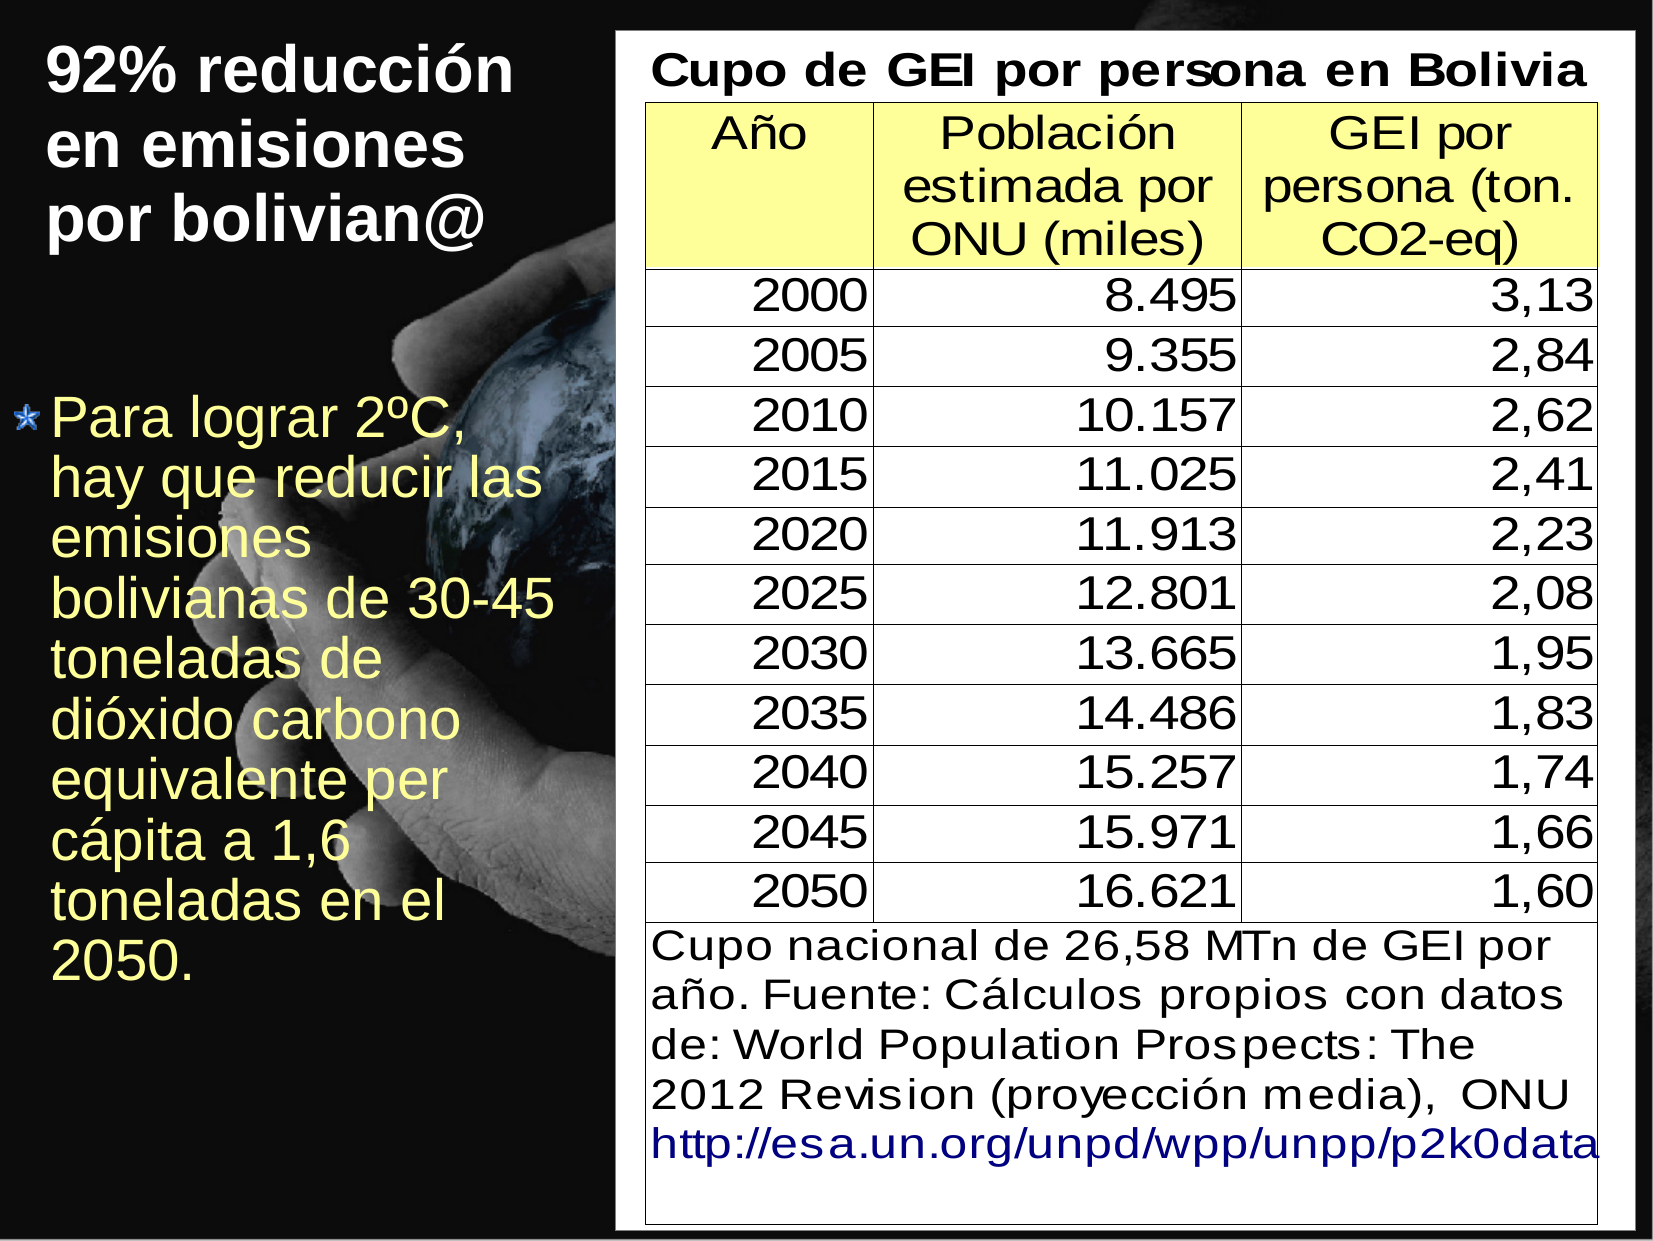

92% reducción
en emisiones
por bolivian@
Para lograr 2ºC, hay que reducir las emisiones bolivianas de 30-45 toneladas de dióxido carbono equivalente per cápita a 1,6 toneladas en el 2050.